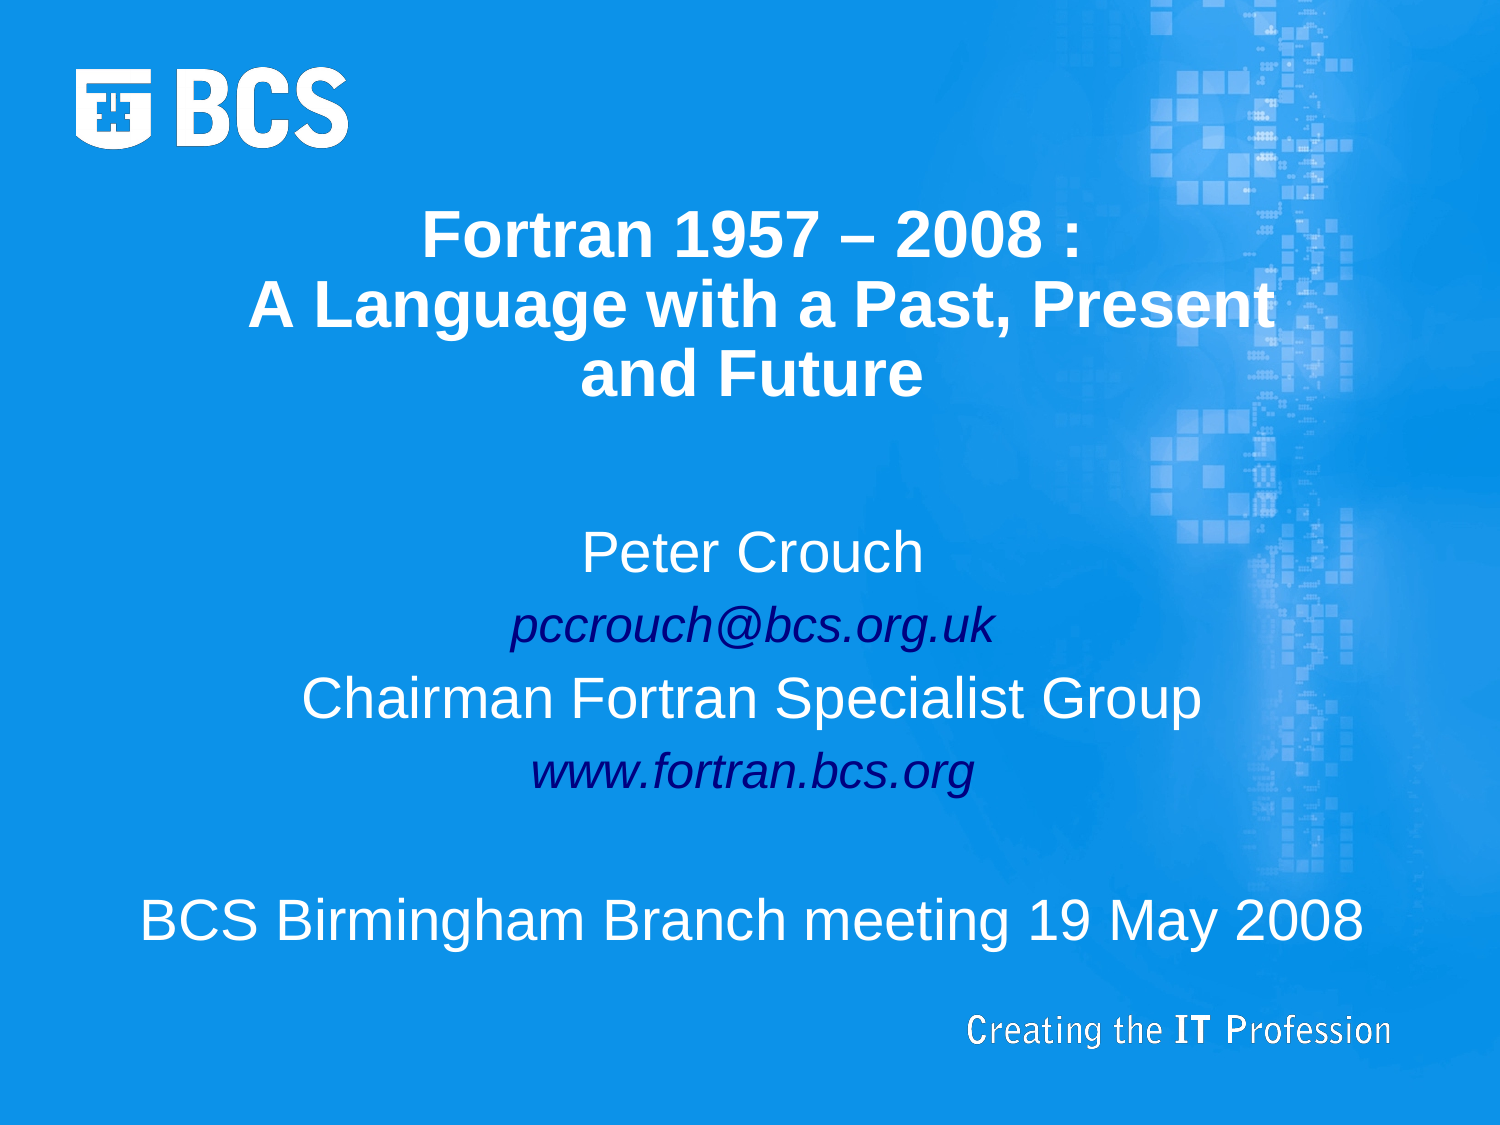

# Fortran 1957 – 2008 : A Language with a Past, Present and Future
Peter Crouch
pccrouch@bcs.org.uk
Chairman Fortran Specialist Group
www.fortran.bcs.org
BCS Birmingham Branch meeting 19 May 2008